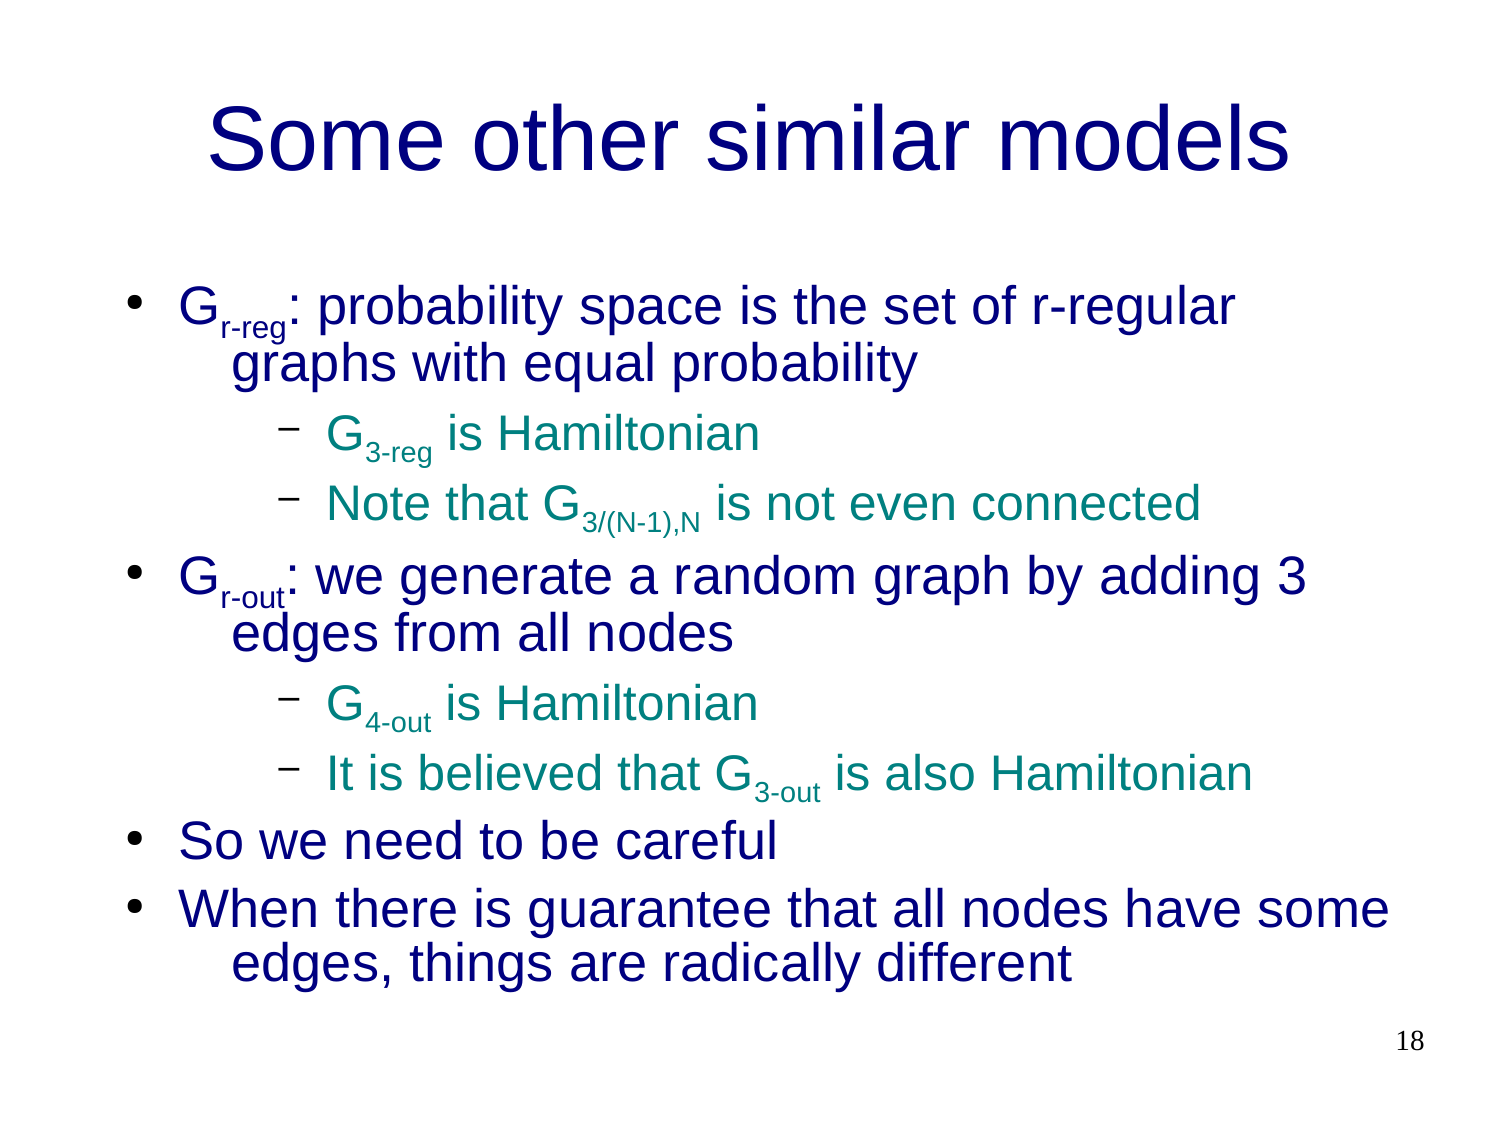

Some other similar models
# Gr-reg: probability space is the set of r-regular graphs with equal probability
G3-reg is Hamiltonian
Note that G3/(N-1),N is not even connected
Gr-out: we generate a random graph by adding 3 edges from all nodes
G4-out is Hamiltonian
It is believed that G3-out is also Hamiltonian
So we need to be careful
When there is guarantee that all nodes have some edges, things are radically different
18